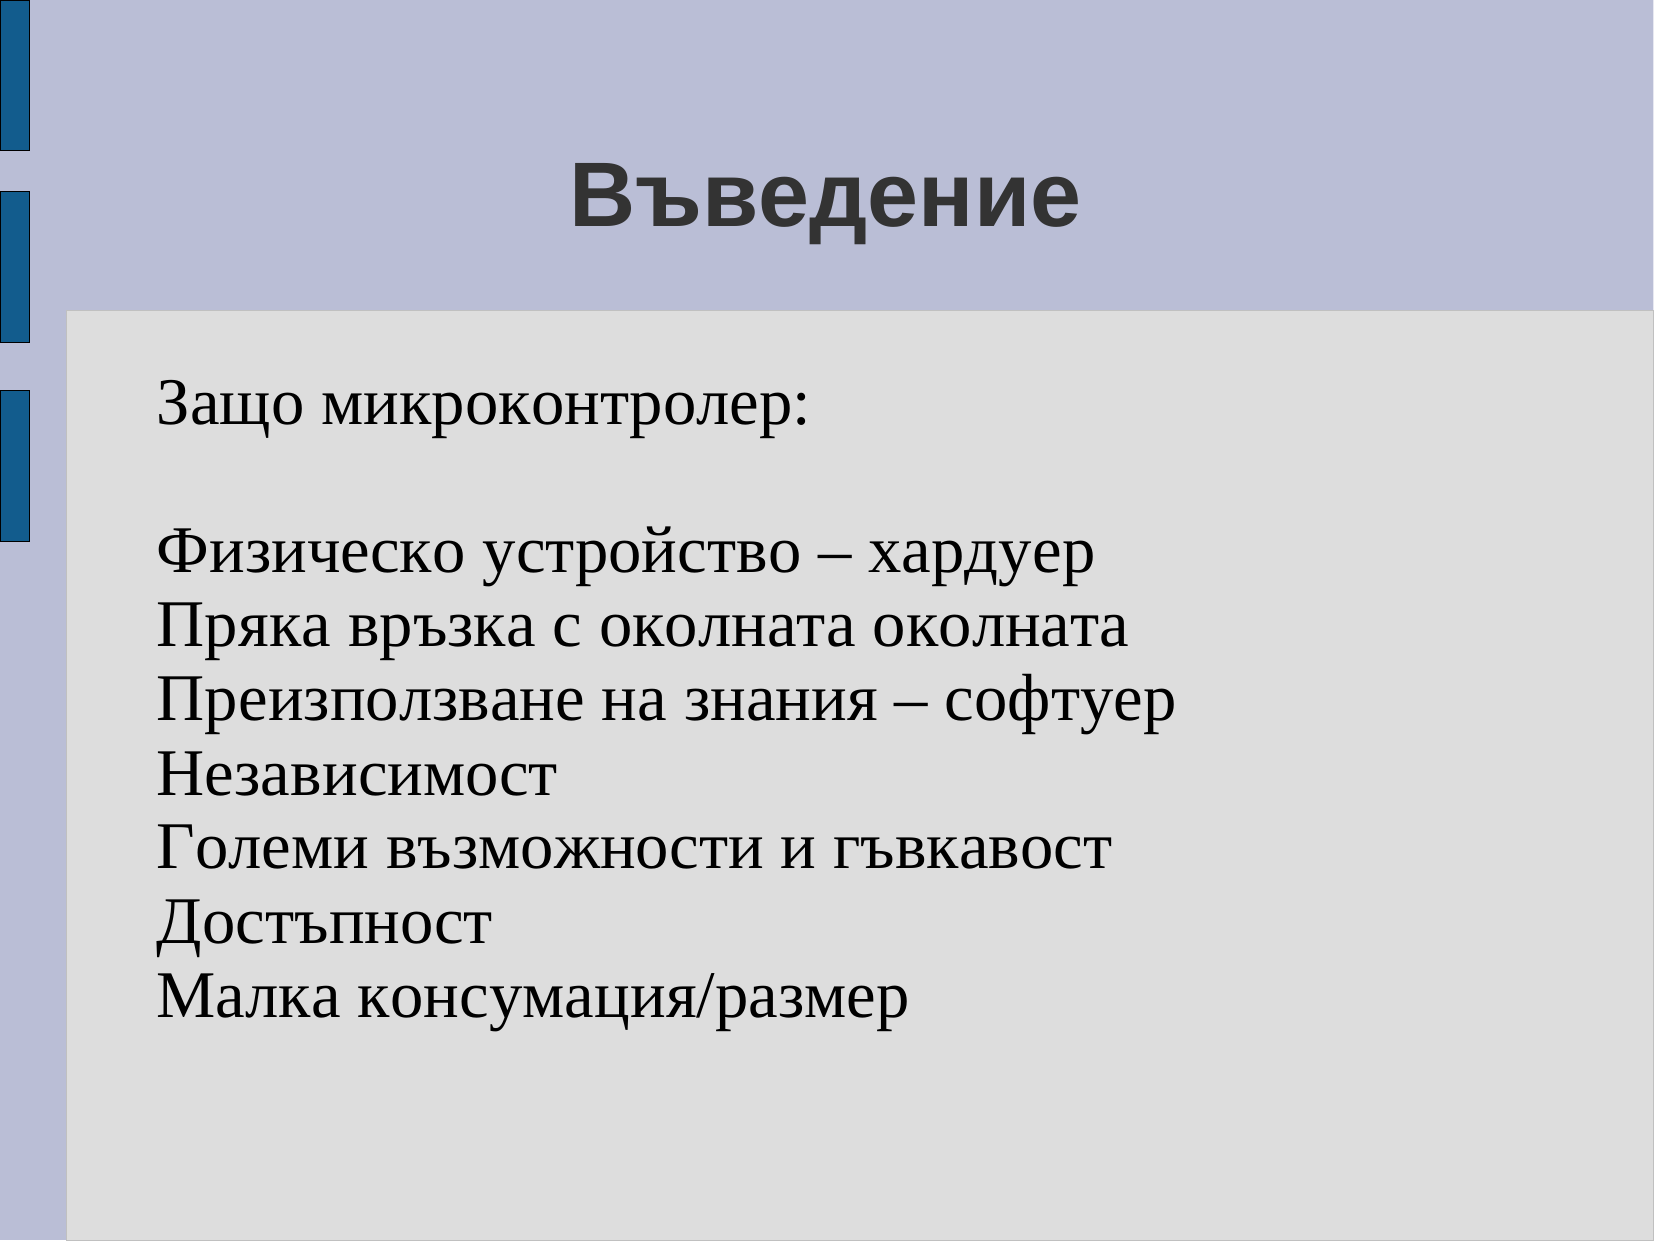

# Въведение
Защо микроконтролер:
Физическо устройство – хардуер
Пряка връзка с околната околната
Преизползване на знания – софтуер
Независимост
Големи възможности и гъвкавост
Достъпност
Малка консумация/размер